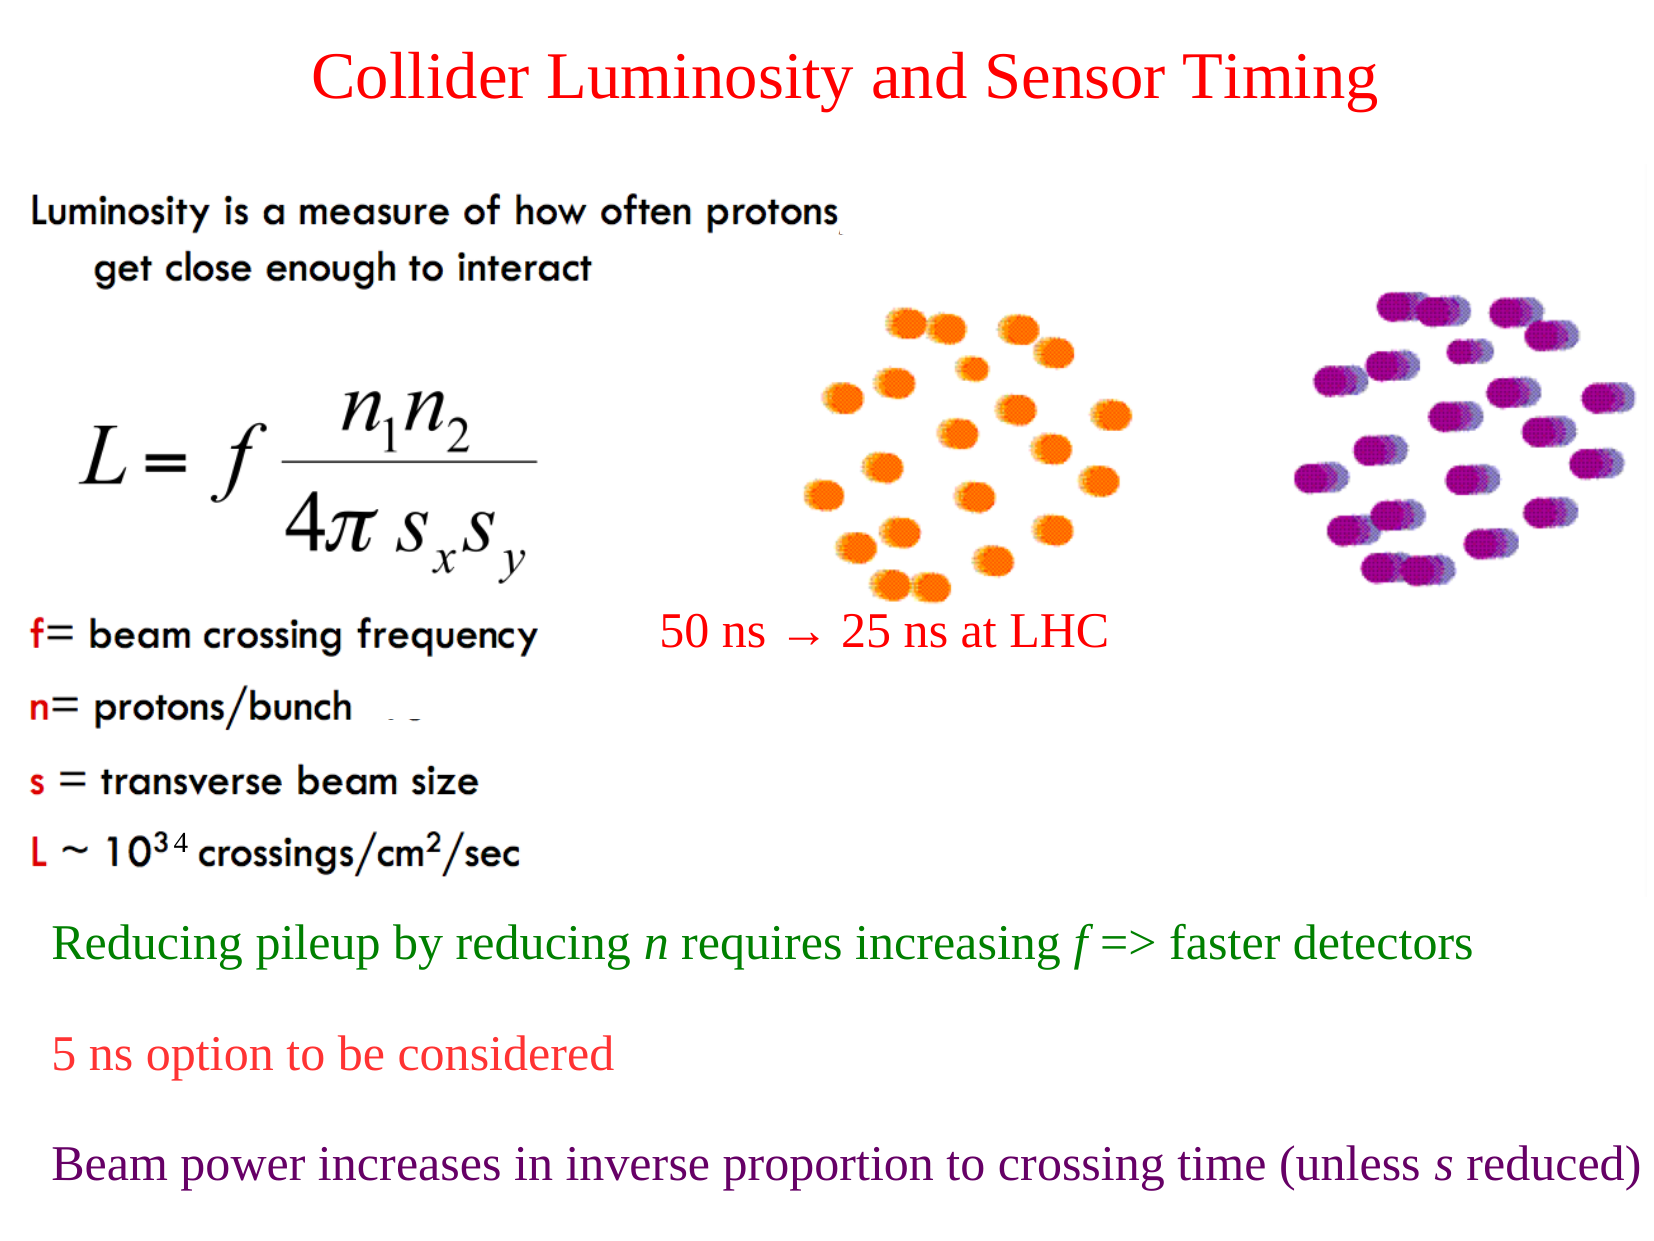

Collider Luminosity and Sensor Timing
50 ns → 25 ns at LHC
4
Reducing pileup by reducing n requires increasing f => faster detectors
5 ns option to be considered
Beam power increases in inverse proportion to crossing time (unless s reduced)